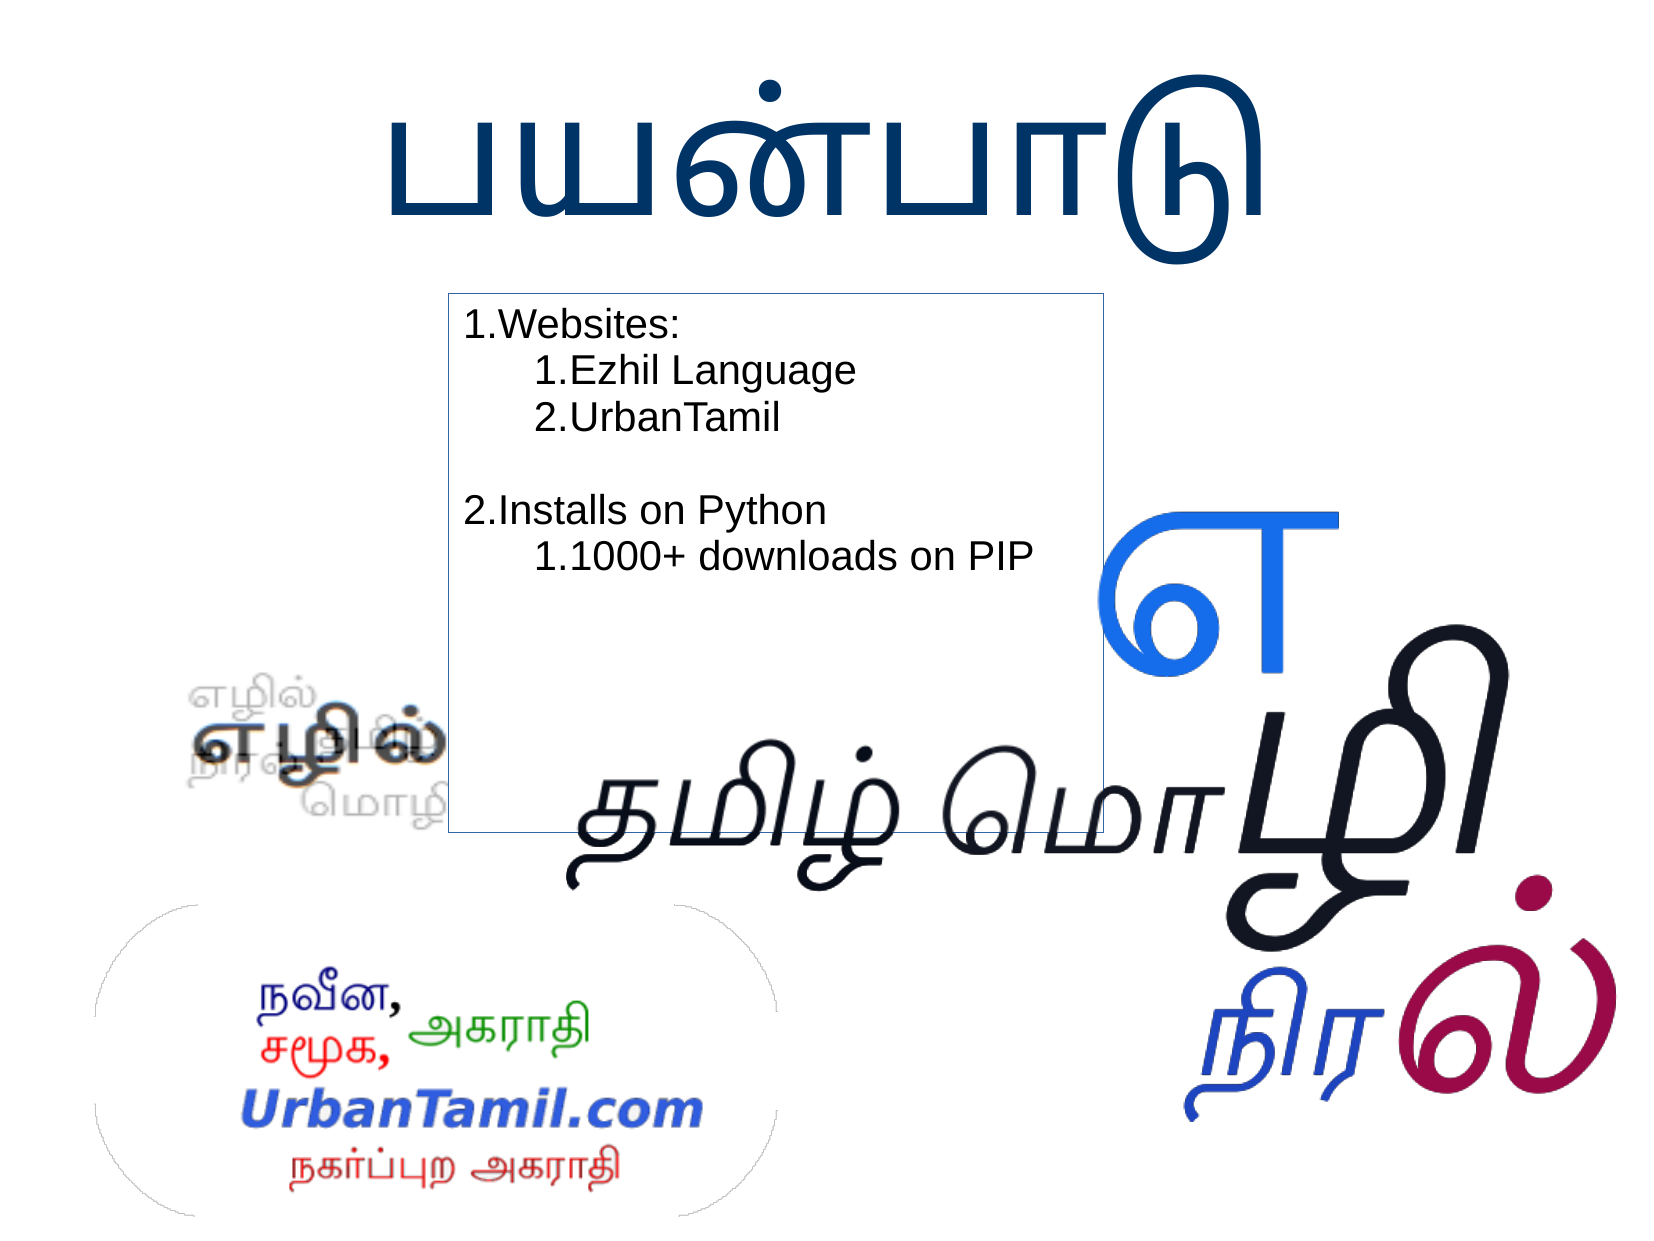

# பயன்பாடு
Websites:
Ezhil Language
UrbanTamil
Installs on Python
1000+ downloads on PIP